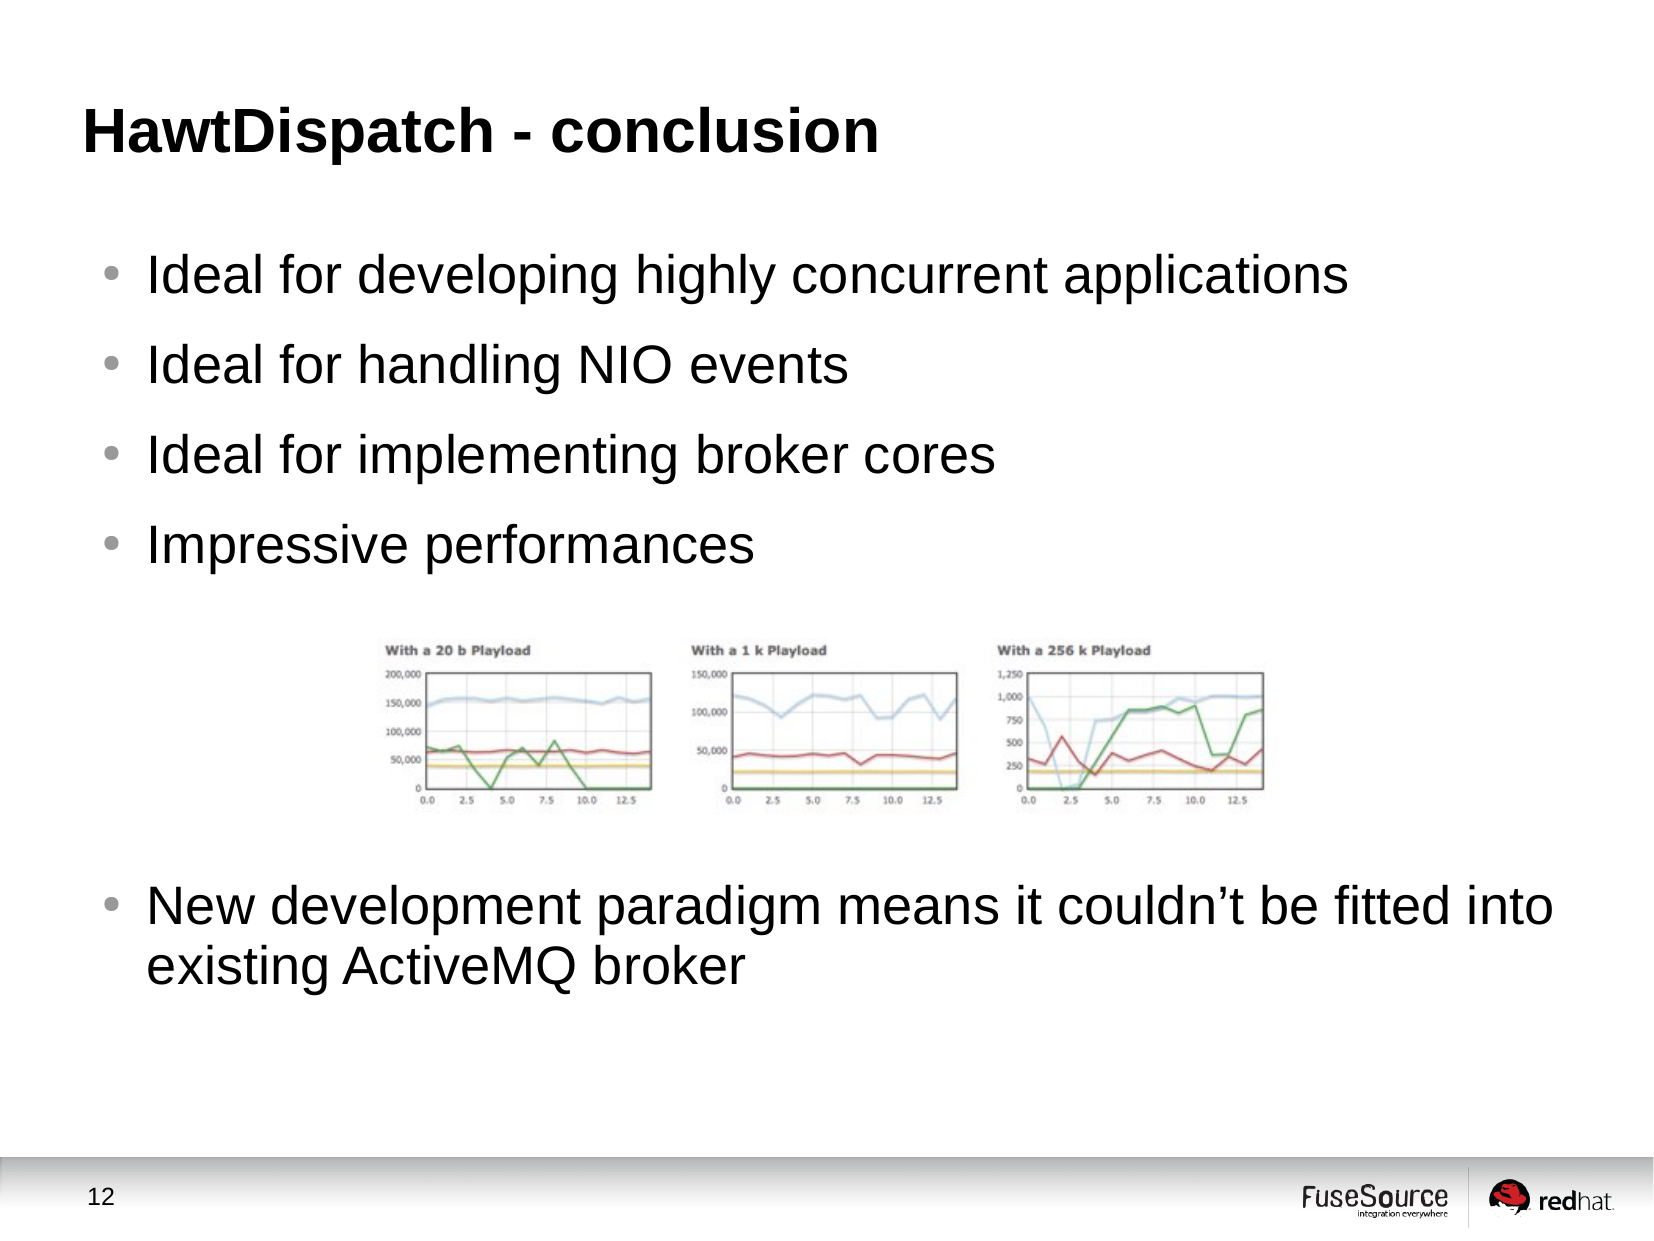

# HawtDispatch - conclusion
Ideal for developing highly concurrent applications
Ideal for handling NIO events
Ideal for implementing broker cores
Impressive performances
New development paradigm means it couldn’t be fitted into existing ActiveMQ broker